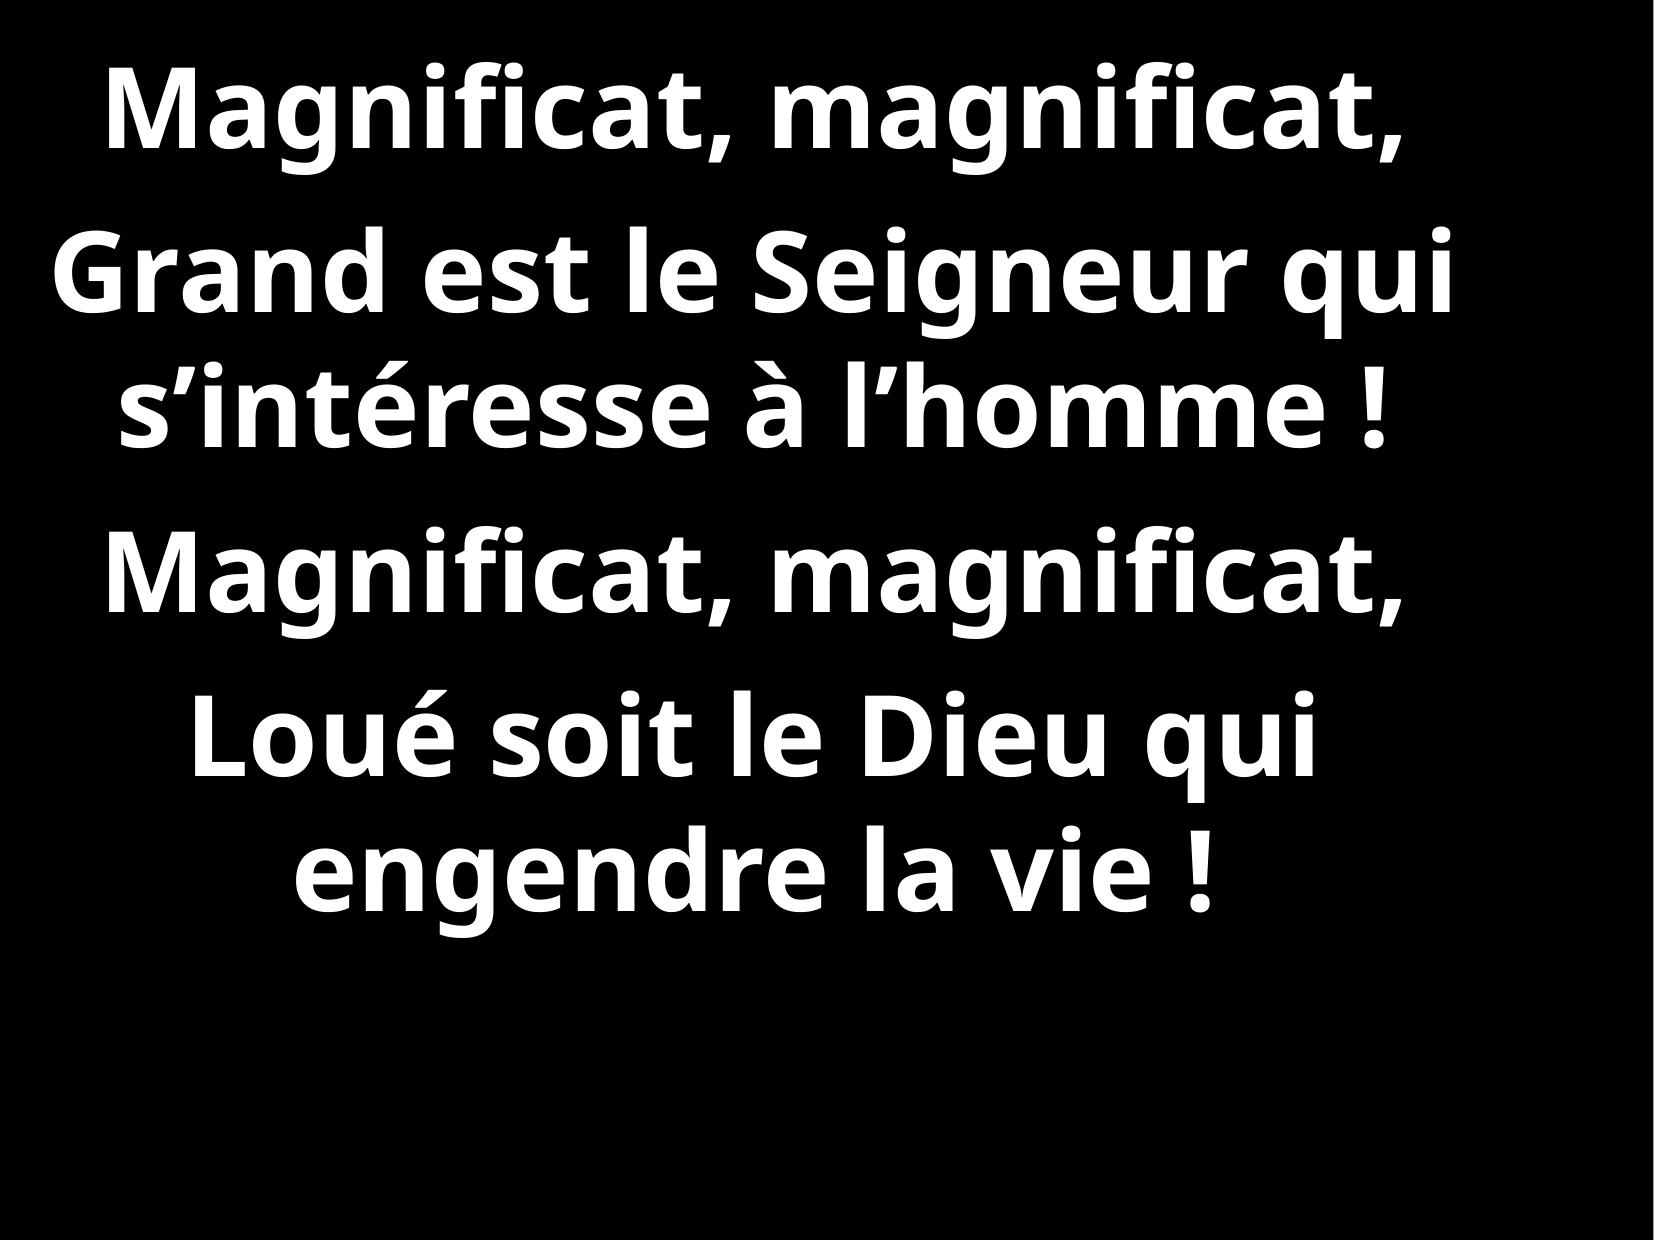

# Magnificat, magnificat,
Grand est le Seigneur qui s’intéresse à l’homme !
Magnificat, magnificat,
Loué soit le Dieu qui engendre la vie !